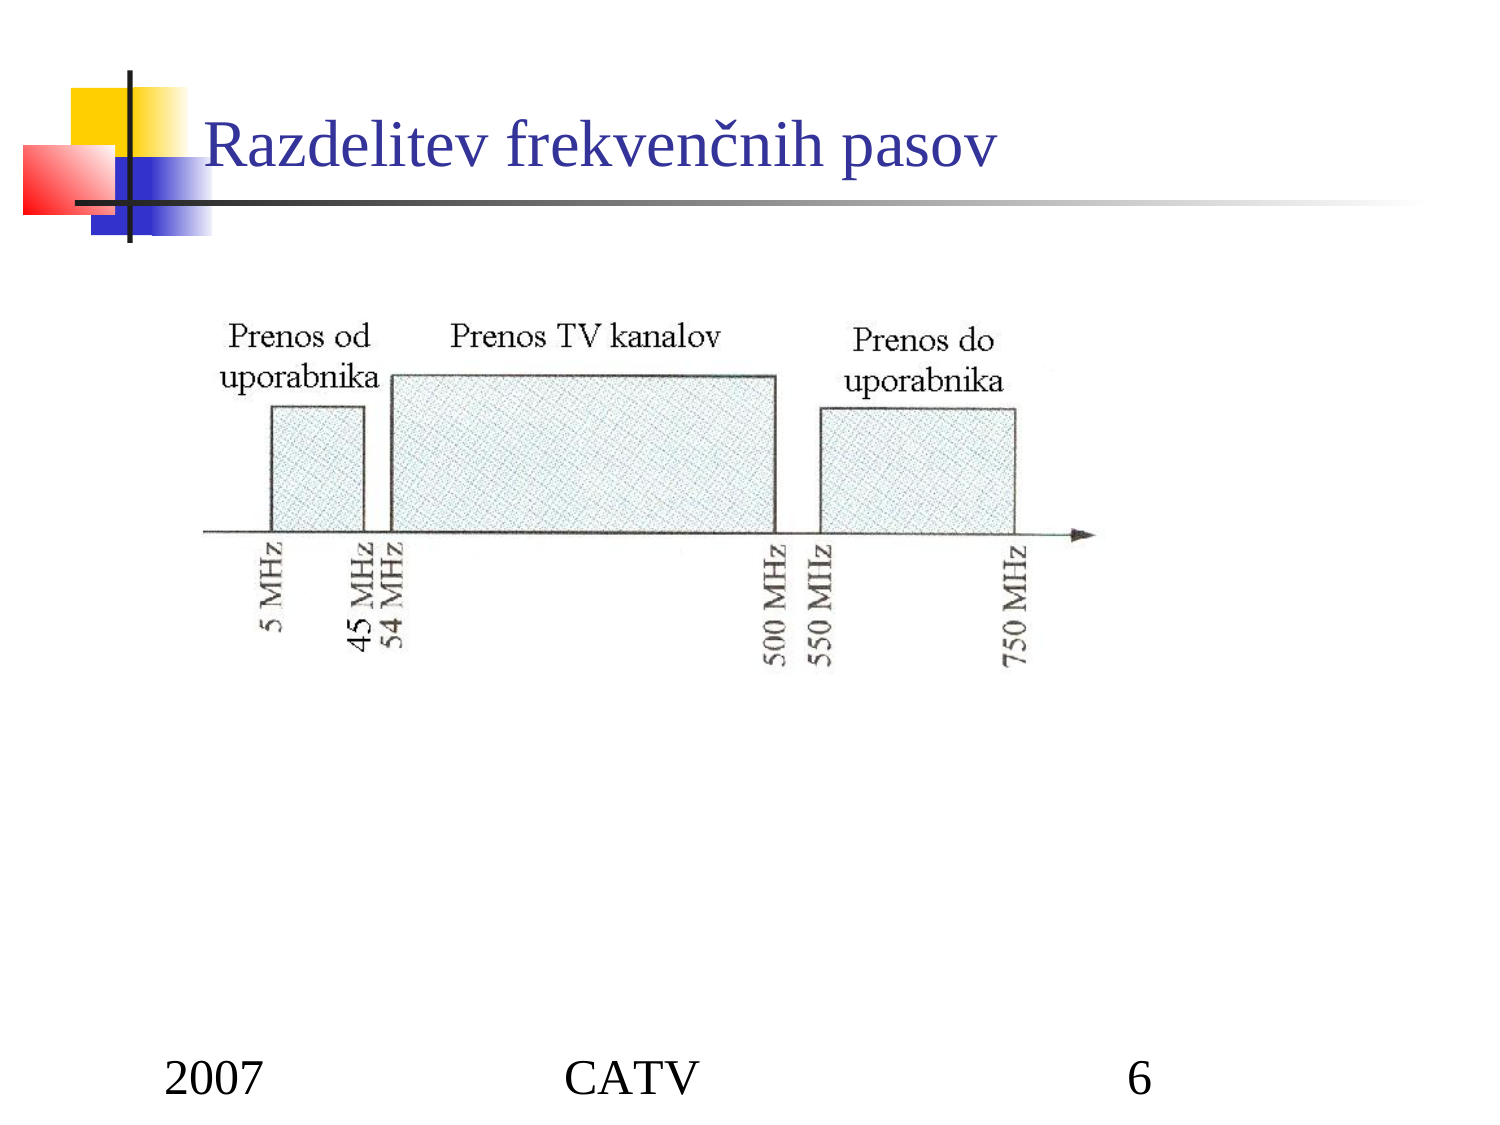

# Razdelitev frekvenčnih pasov
2007
CATV
6